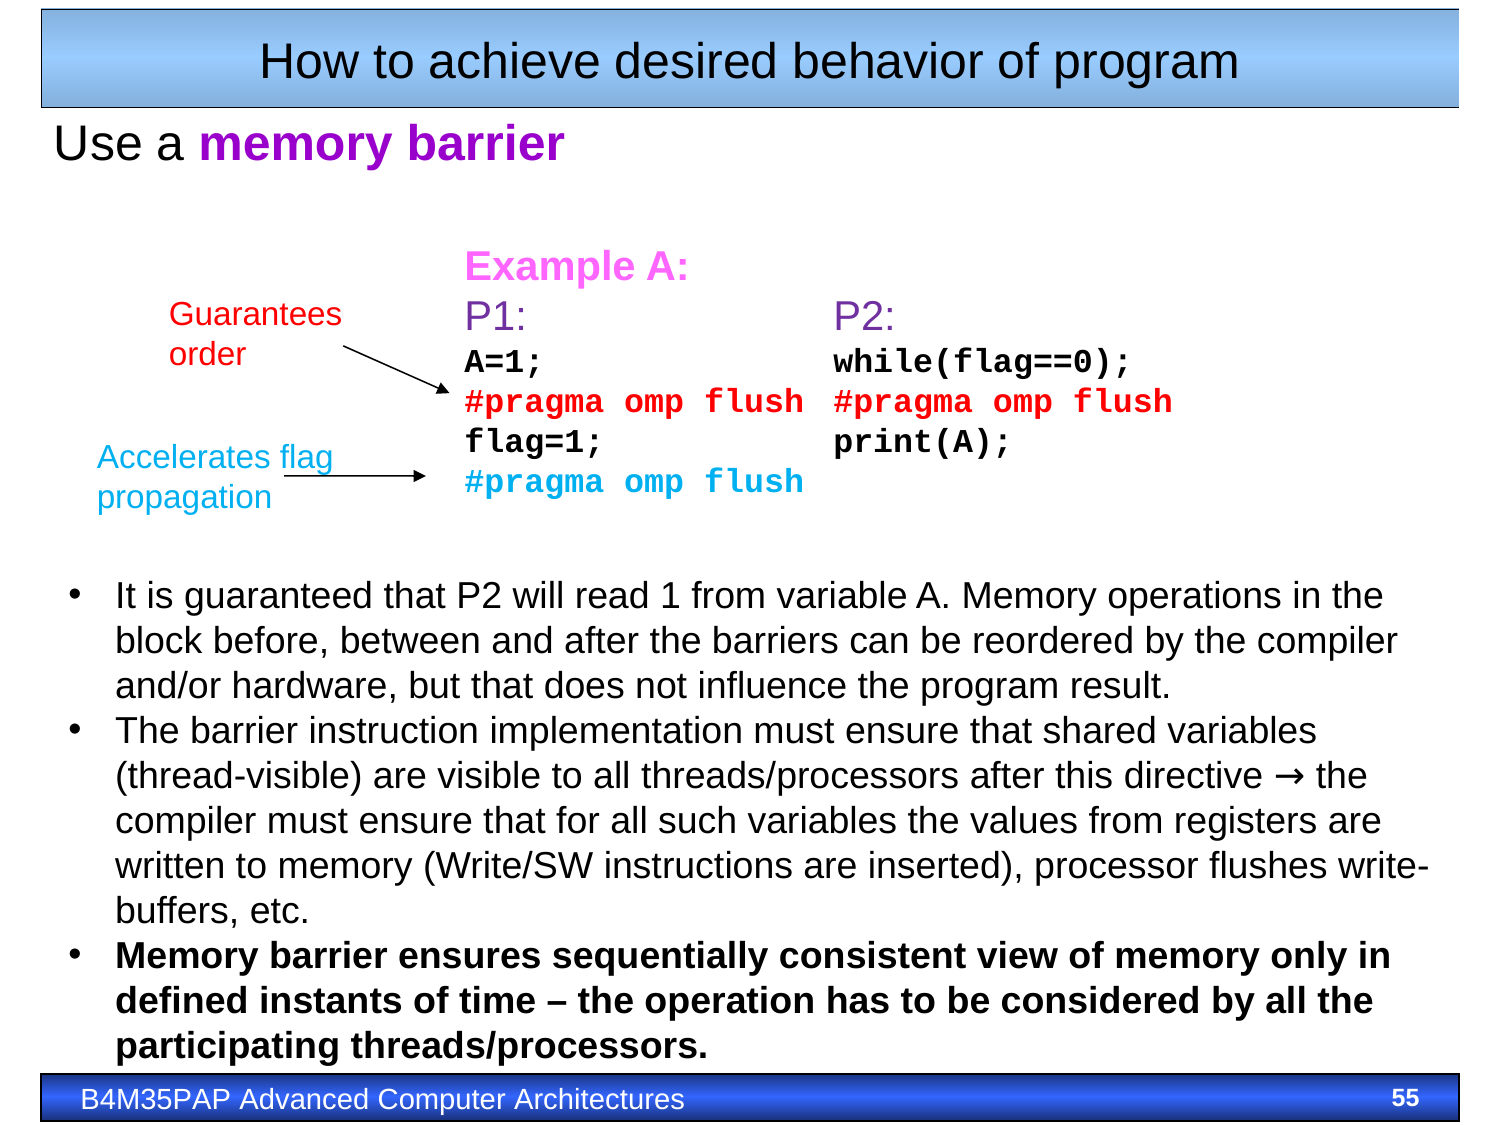

How to achieve desired behavior of program
# Use a memory barrier
Example A:
P1:			 	 	P2:
A=1;				while(flag==0);
#pragma omp flush	#pragma omp flush
flag=1;				print(A);
#pragma omp flush
Guarantees order
Accelerates flag propagation
It is guaranteed that P2 will read 1 from variable A. Memory operations in the block before, between and after the barriers can be reordered by the compiler and/or hardware, but that does not influence the program result.
The barrier instruction implementation must ensure that shared variables (thread-visible) are visible to all threads/processors after this directive → the compiler must ensure that for all such variables the values from registers are written to memory (Write/SW instructions are inserted), processor flushes write-buffers, etc.
Memory barrier ensures sequentially consistent view of memory only in defined instants of time – the operation has to be considered by all the participating threads/processors.